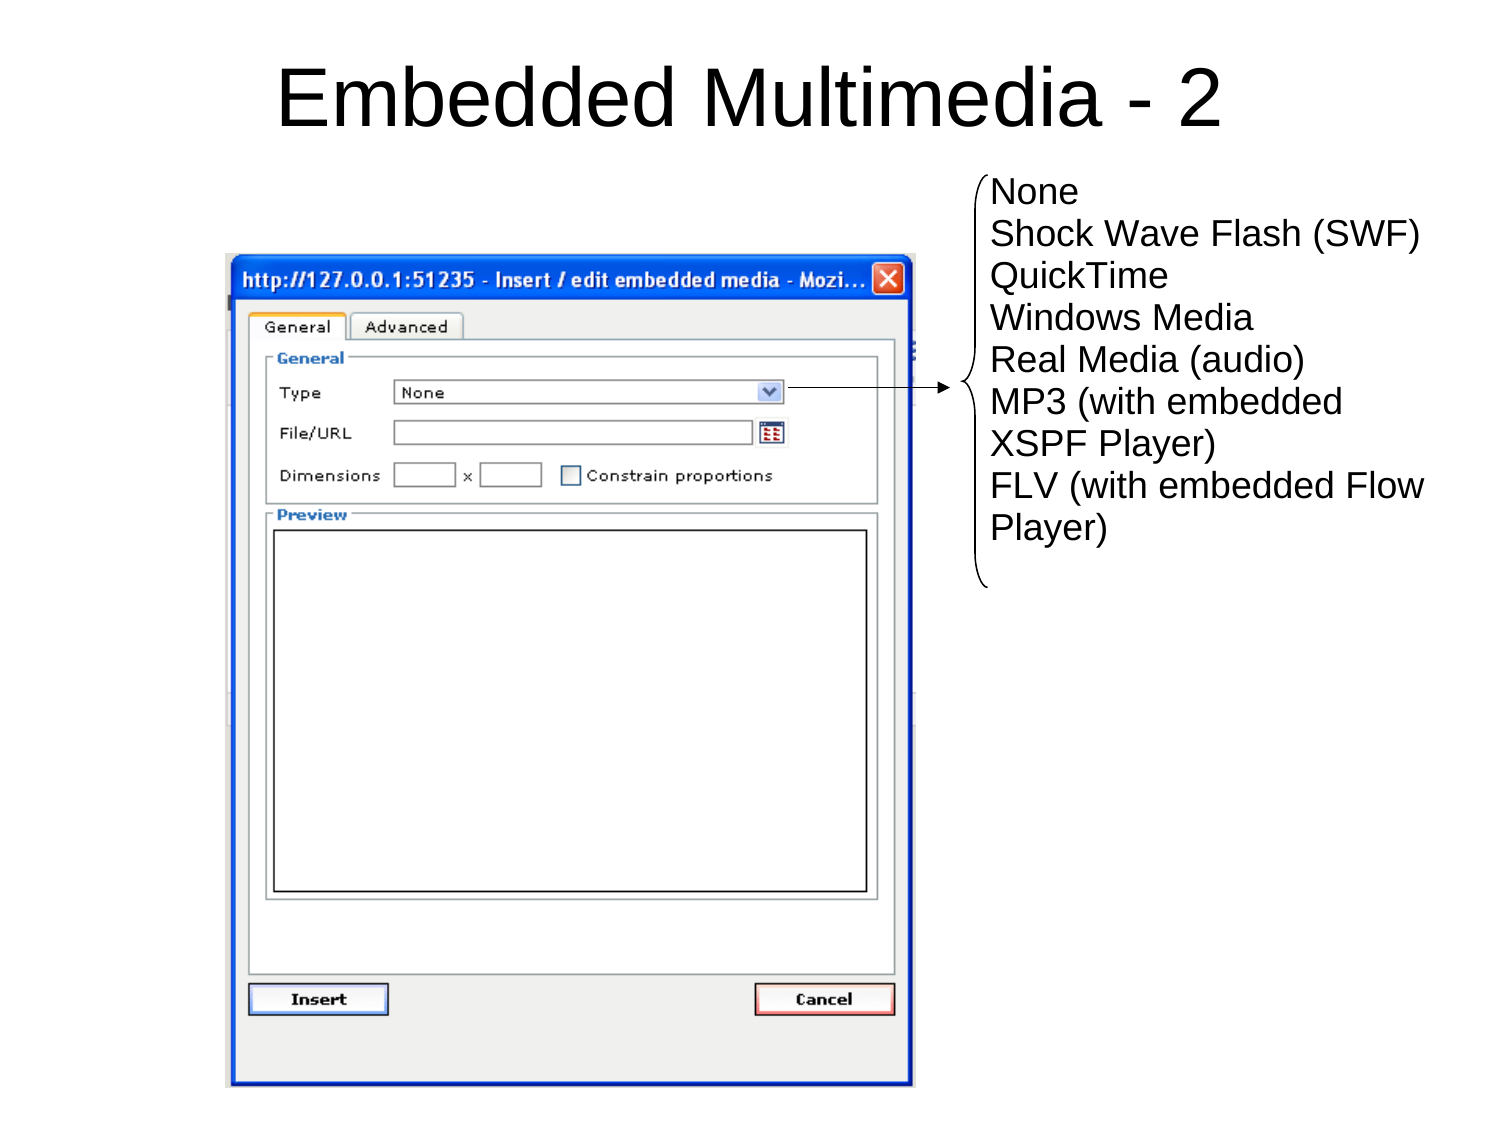

# Embedded Multimedia - 2
None
Shock Wave Flash (SWF)
QuickTime
Windows Media
Real Media (audio)
MP3 (with embedded XSPF Player)
FLV (with embedded Flow Player)